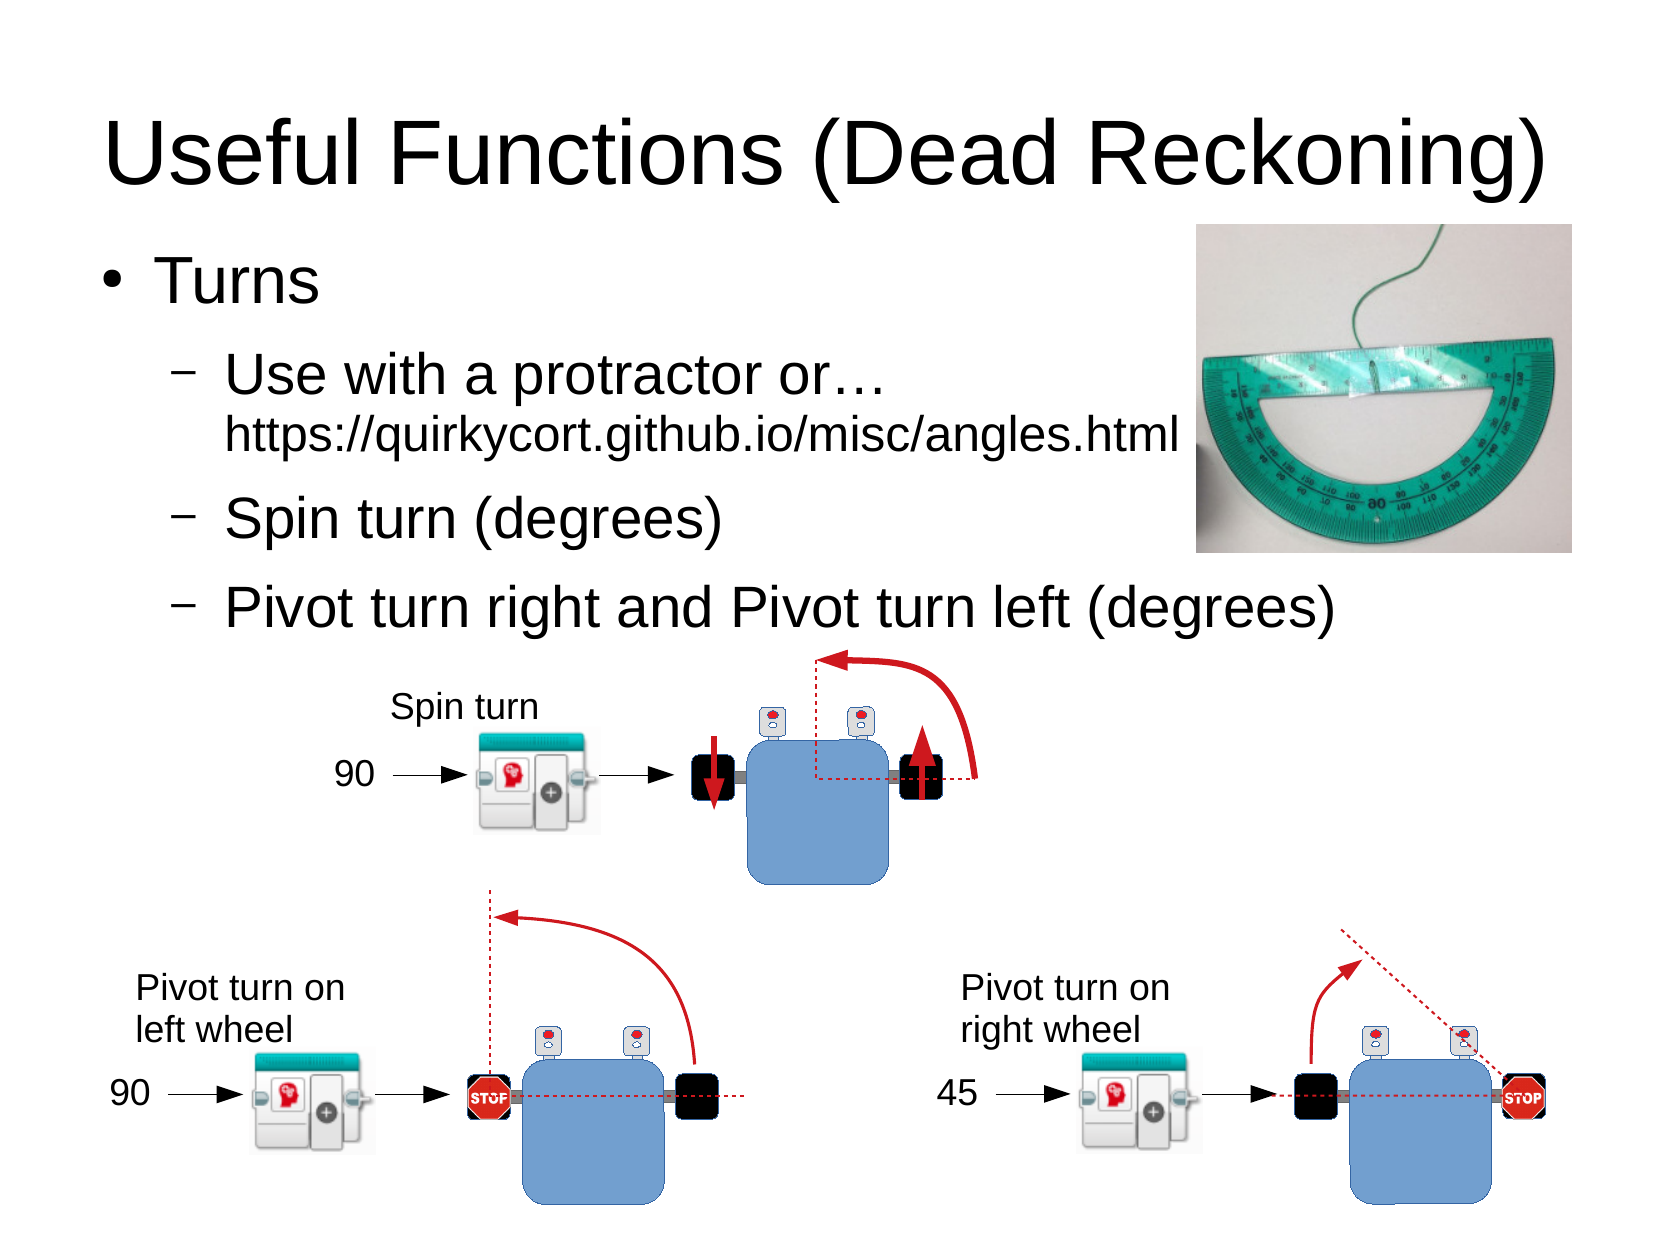

# Useful Functions (Dead Reckoning)
Turns
Use with a protractor or…
https://quirkycort.github.io/misc/angles.html
Spin turn (degrees)
Pivot turn right and Pivot turn left (degrees)
Spin turn
90
Pivot turn on left wheel
Pivot turn on right wheel
45
90